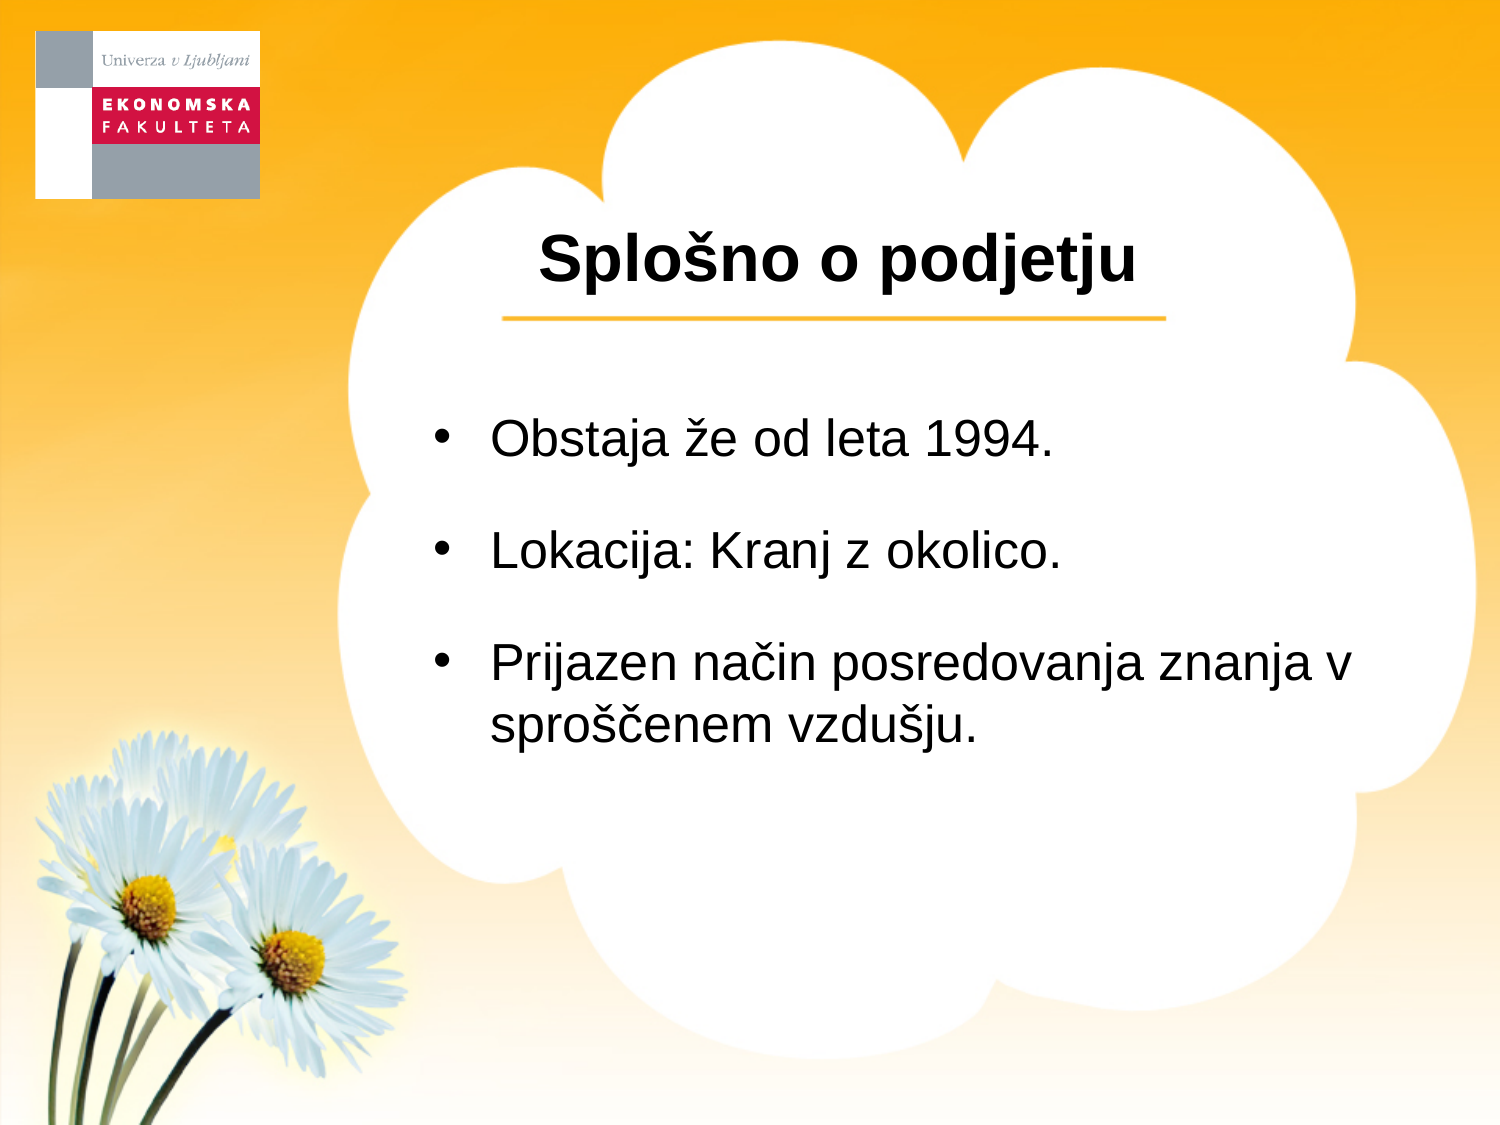

#
Splošno o podjetju
Obstaja že od leta 1994.
Lokacija: Kranj z okolico.
Prijazen način posredovanja znanja v sproščenem vzdušju.